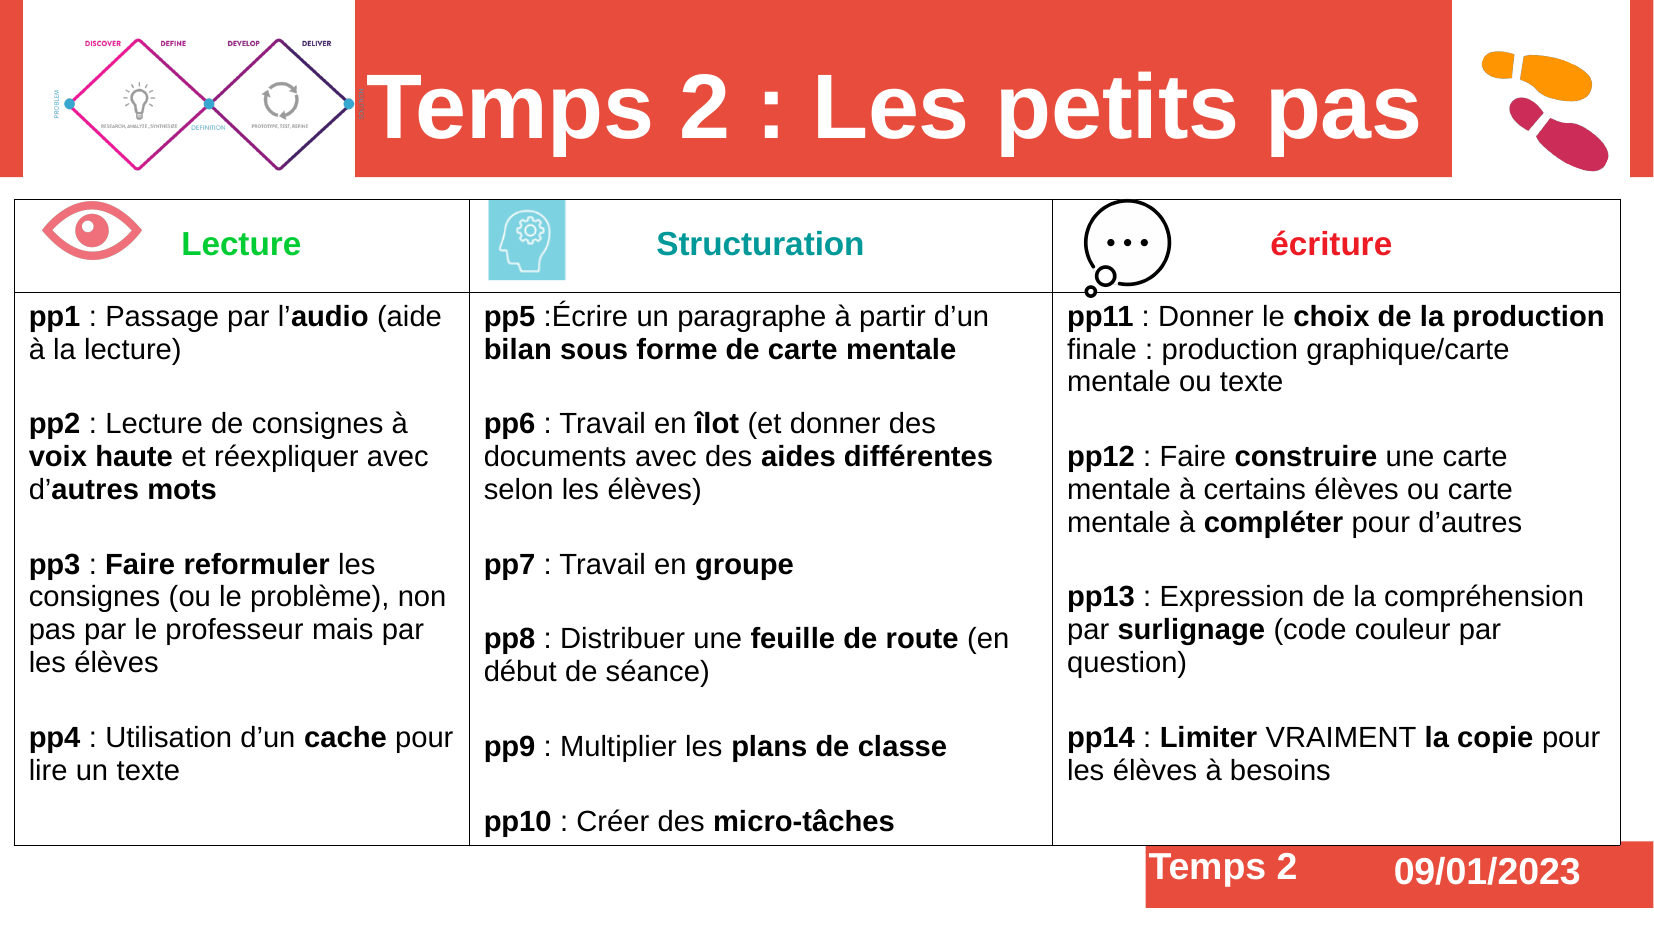

# Temps 2 : Les petits pas
| Lecture | Structuration | écriture |
| --- | --- | --- |
| pp1 : Passage par l’audio (aide à la lecture) pp2 : Lecture de consignes à voix haute et réexpliquer avec d’autres mots pp3 : Faire reformuler les consignes (ou le problème), non pas par le professeur mais par les élèves pp4 : Utilisation d’un cache pour lire un texte | pp5 :Écrire un paragraphe à partir d’un bilan sous forme de carte mentale pp6 : Travail en îlot (et donner des documents avec des aides différentes selon les élèves) pp7 : Travail en groupe pp8 : Distribuer une feuille de route (en début de séance) pp9 : Multiplier les plans de classe pp10 : Créer des micro-tâches | pp11 : Donner le choix de la production finale : production graphique/carte mentale ou texte pp12 : Faire construire une carte mentale à certains élèves ou carte mentale à compléter pour d’autres pp13 : Expression de la compréhension par surlignage (code couleur par question) pp14 : Limiter VRAIMENT la copie pour les élèves à besoins |
Temps 2